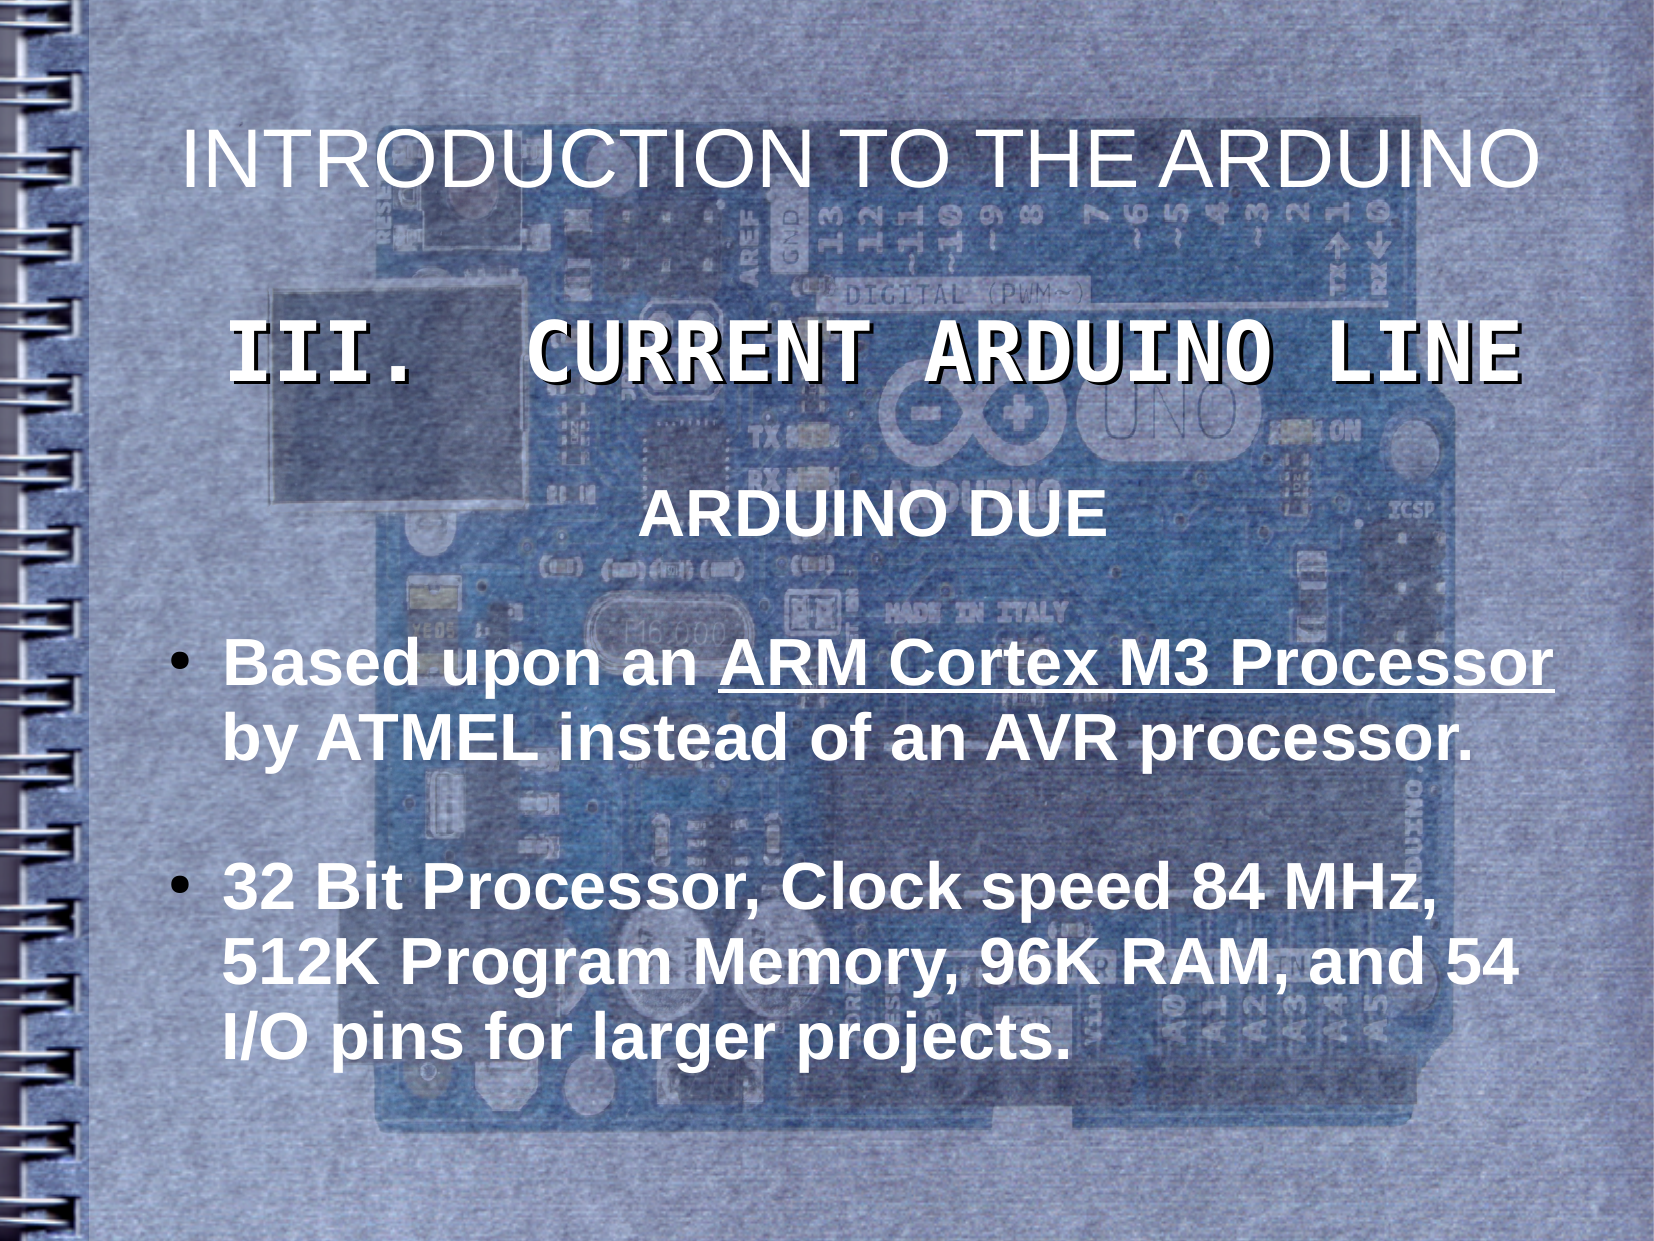

INTRODUCTION TO THE ARDUINO
III. CURRENT ARDUINO LINE
ARDUINO DUE
 Based upon an ARM Cortex M3 Processor
 by ATMEL instead of an AVR processor.
 32 Bit Processor, Clock speed 84 MHz,
 512K Program Memory, 96K RAM, and 54
 I/O pins for larger projects.